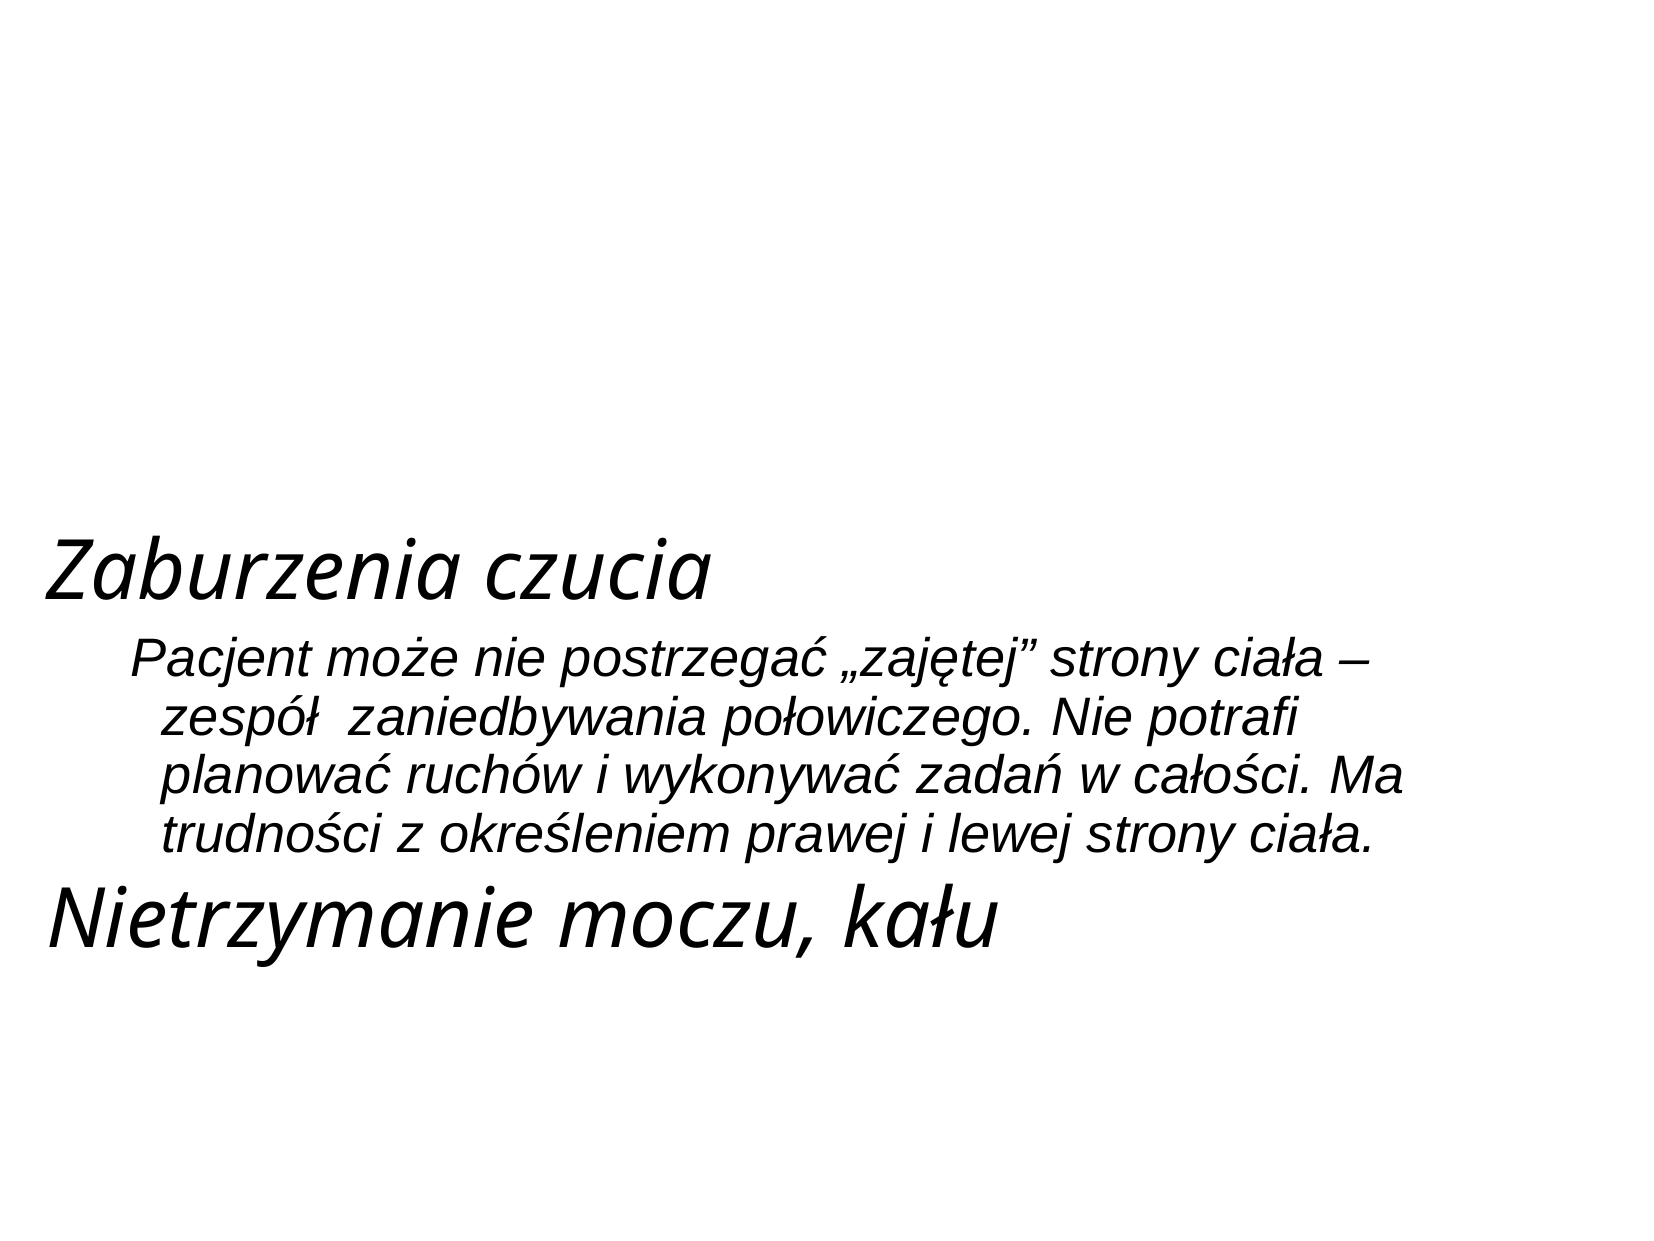

# Zaburzenia czucia
Pacjent może nie postrzegać „zajętej” strony ciała – zespół zaniedbywania połowiczego. Nie potrafi planować ruchów i wykonywać zadań w całości. Ma trudności z określeniem prawej i lewej strony ciała.
Nietrzymanie moczu, kału